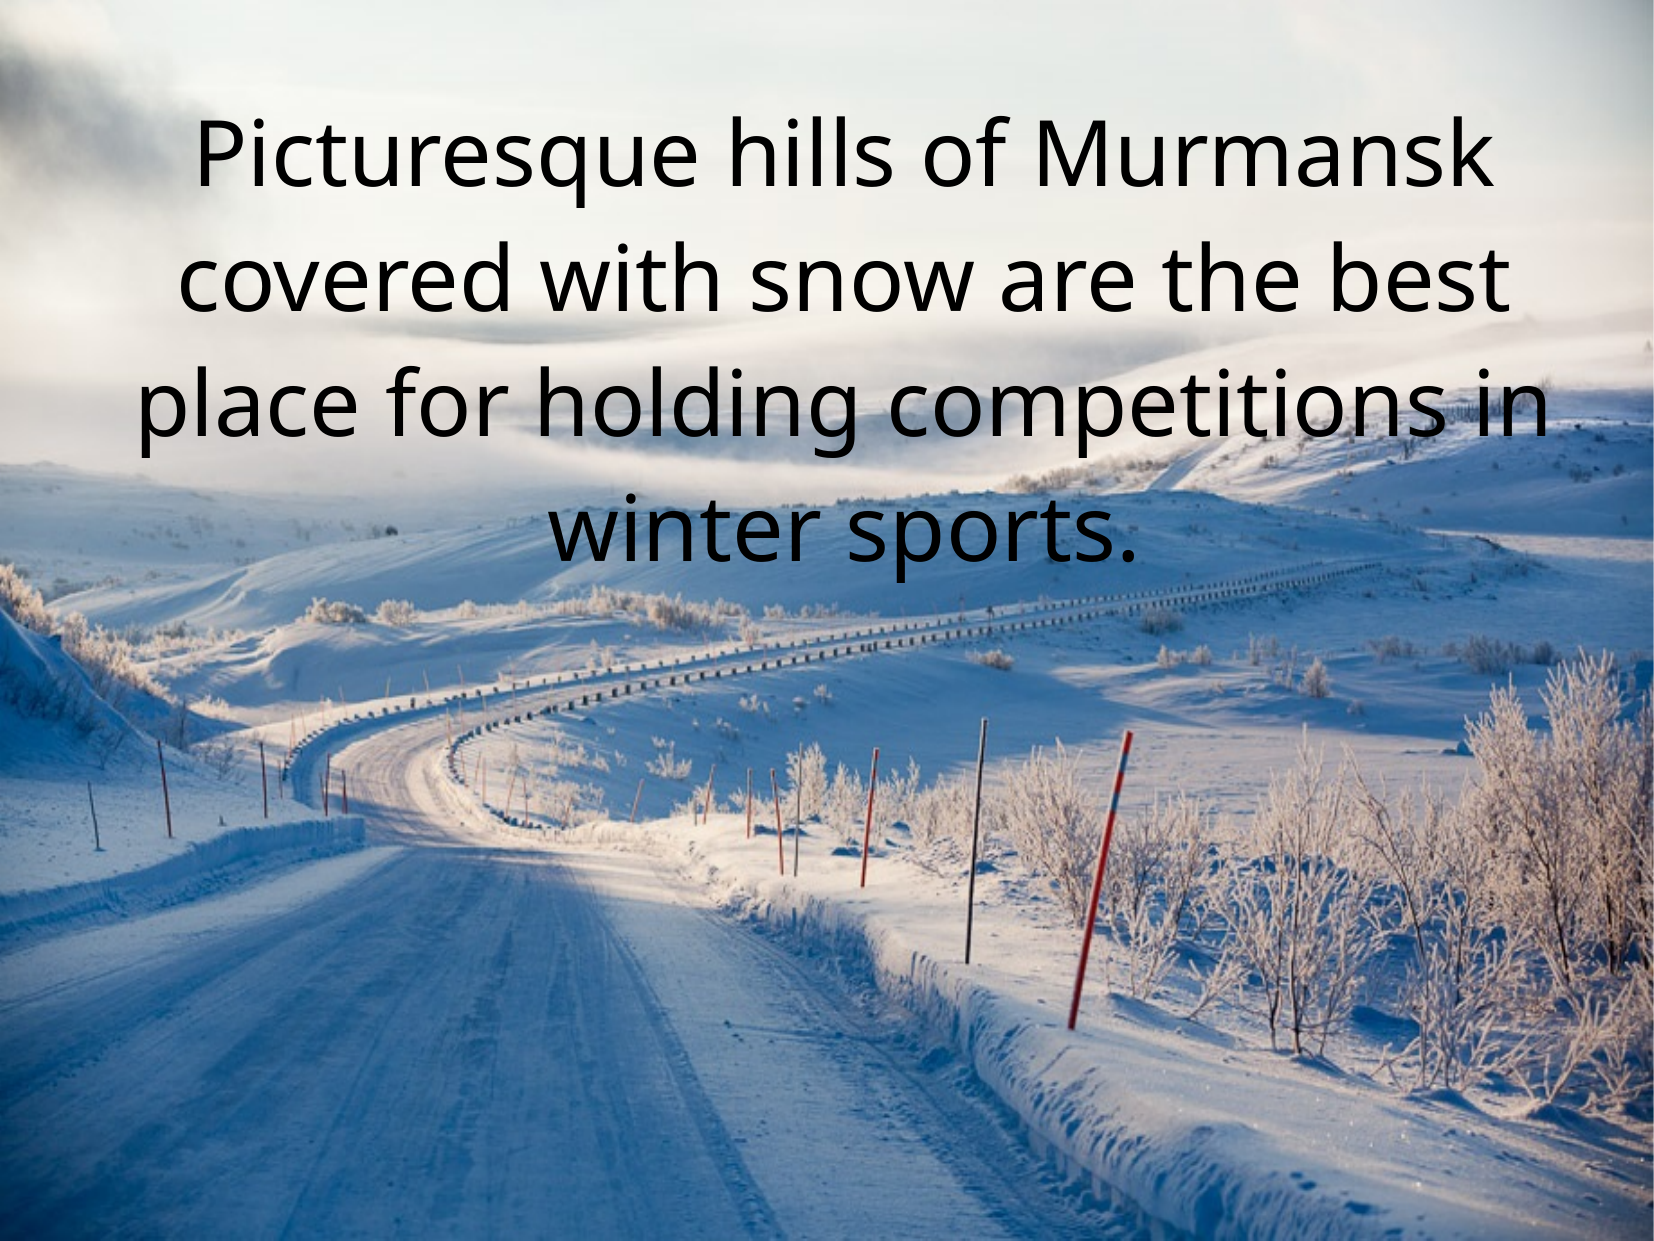

# Picturesque hills of Murmansk covered with snow are the best place for holding competitions in winter sports.